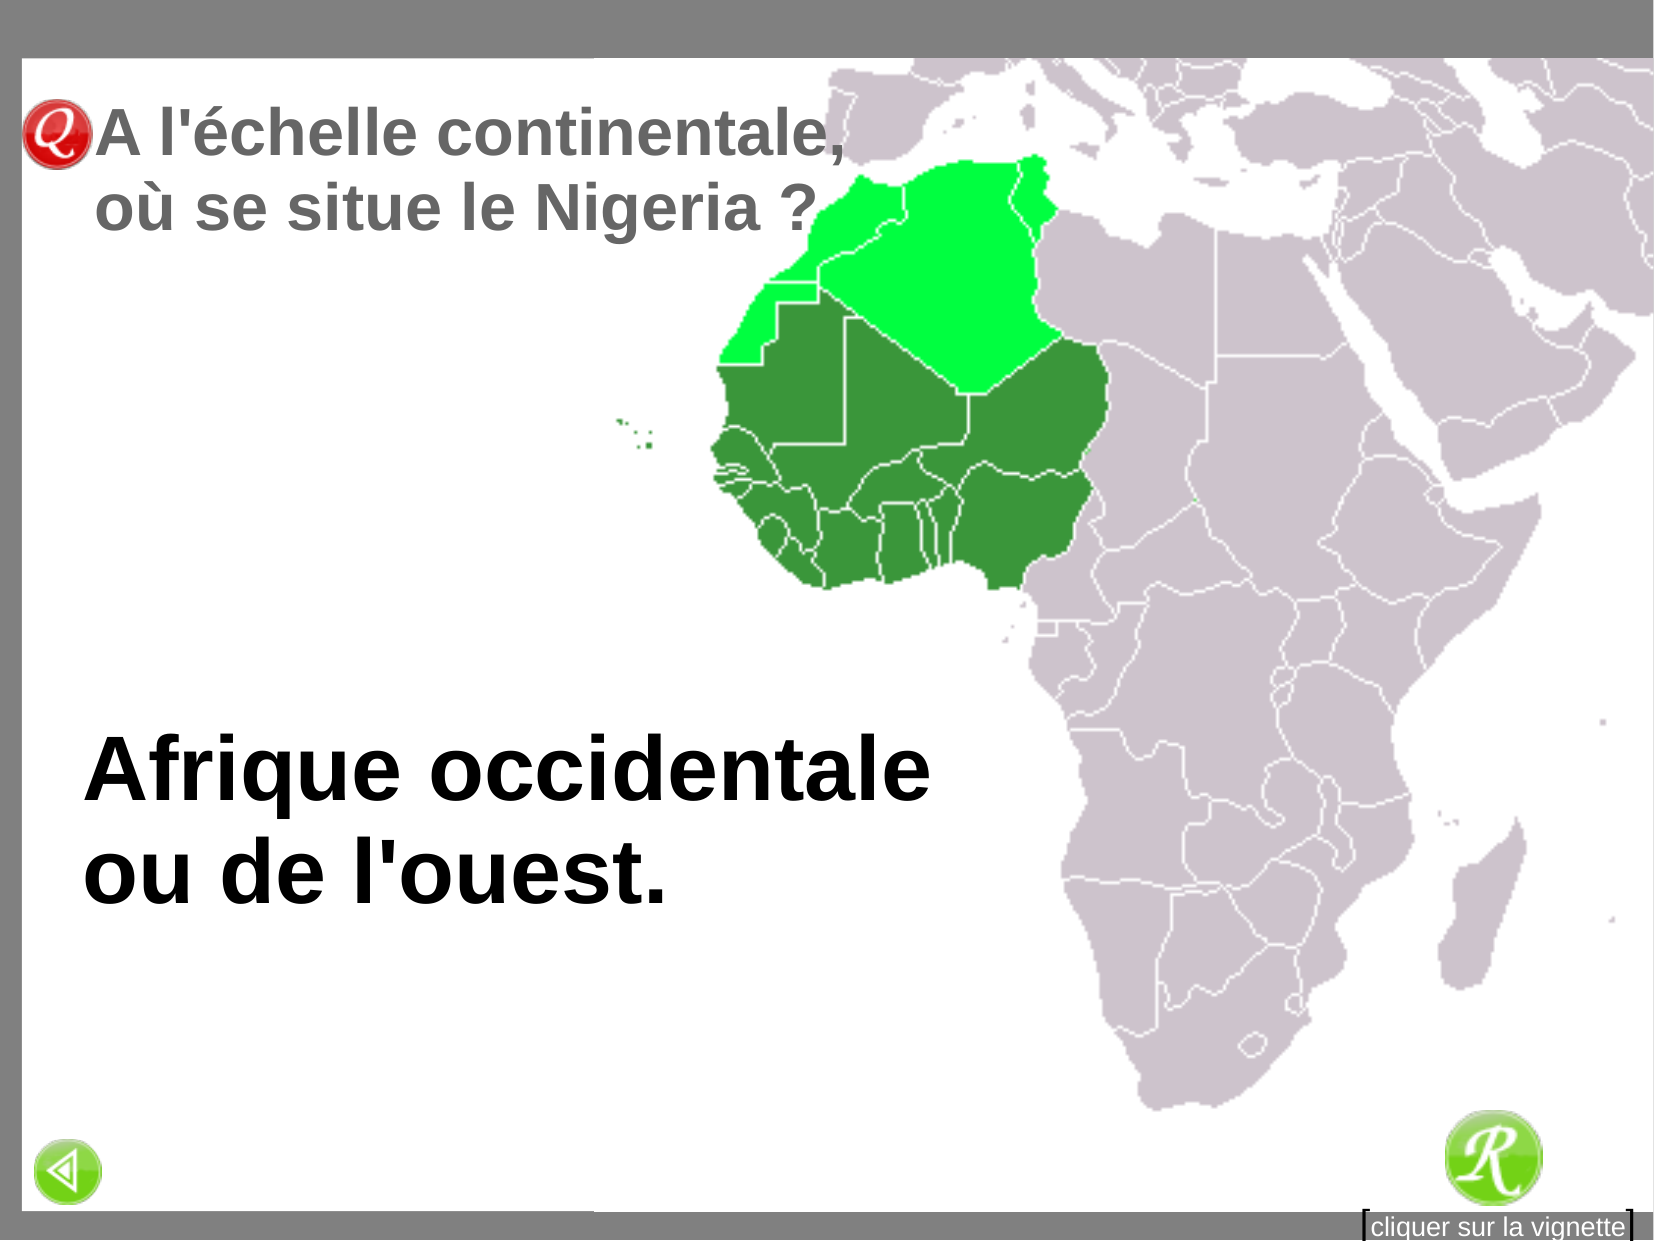

A l'échelle continentale,
où se situe le Nigeria ?
Afrique occidentale
ou de l'ouest.
[cliquer sur la vignette]